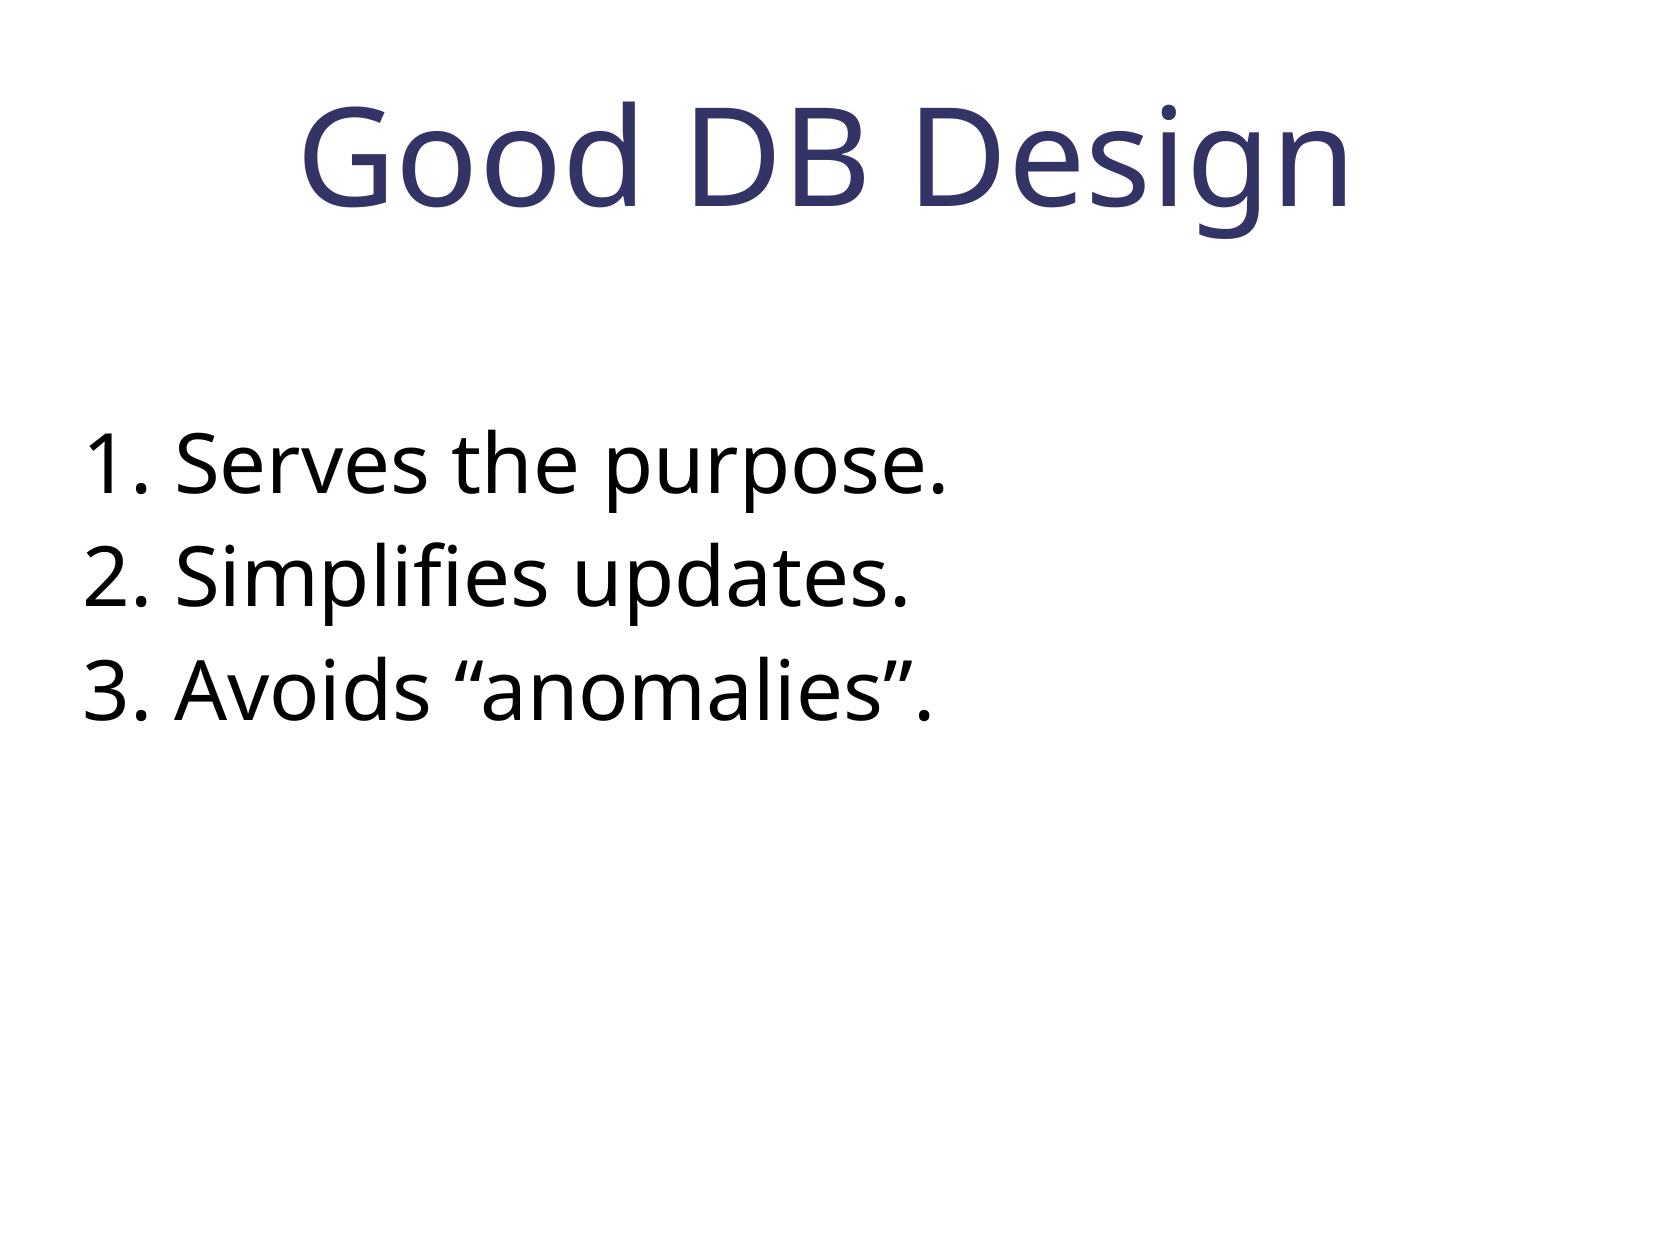

Good DB Design
# 1. Serves the purpose.
2. Simplifies updates.
3. Avoids “anomalies”.